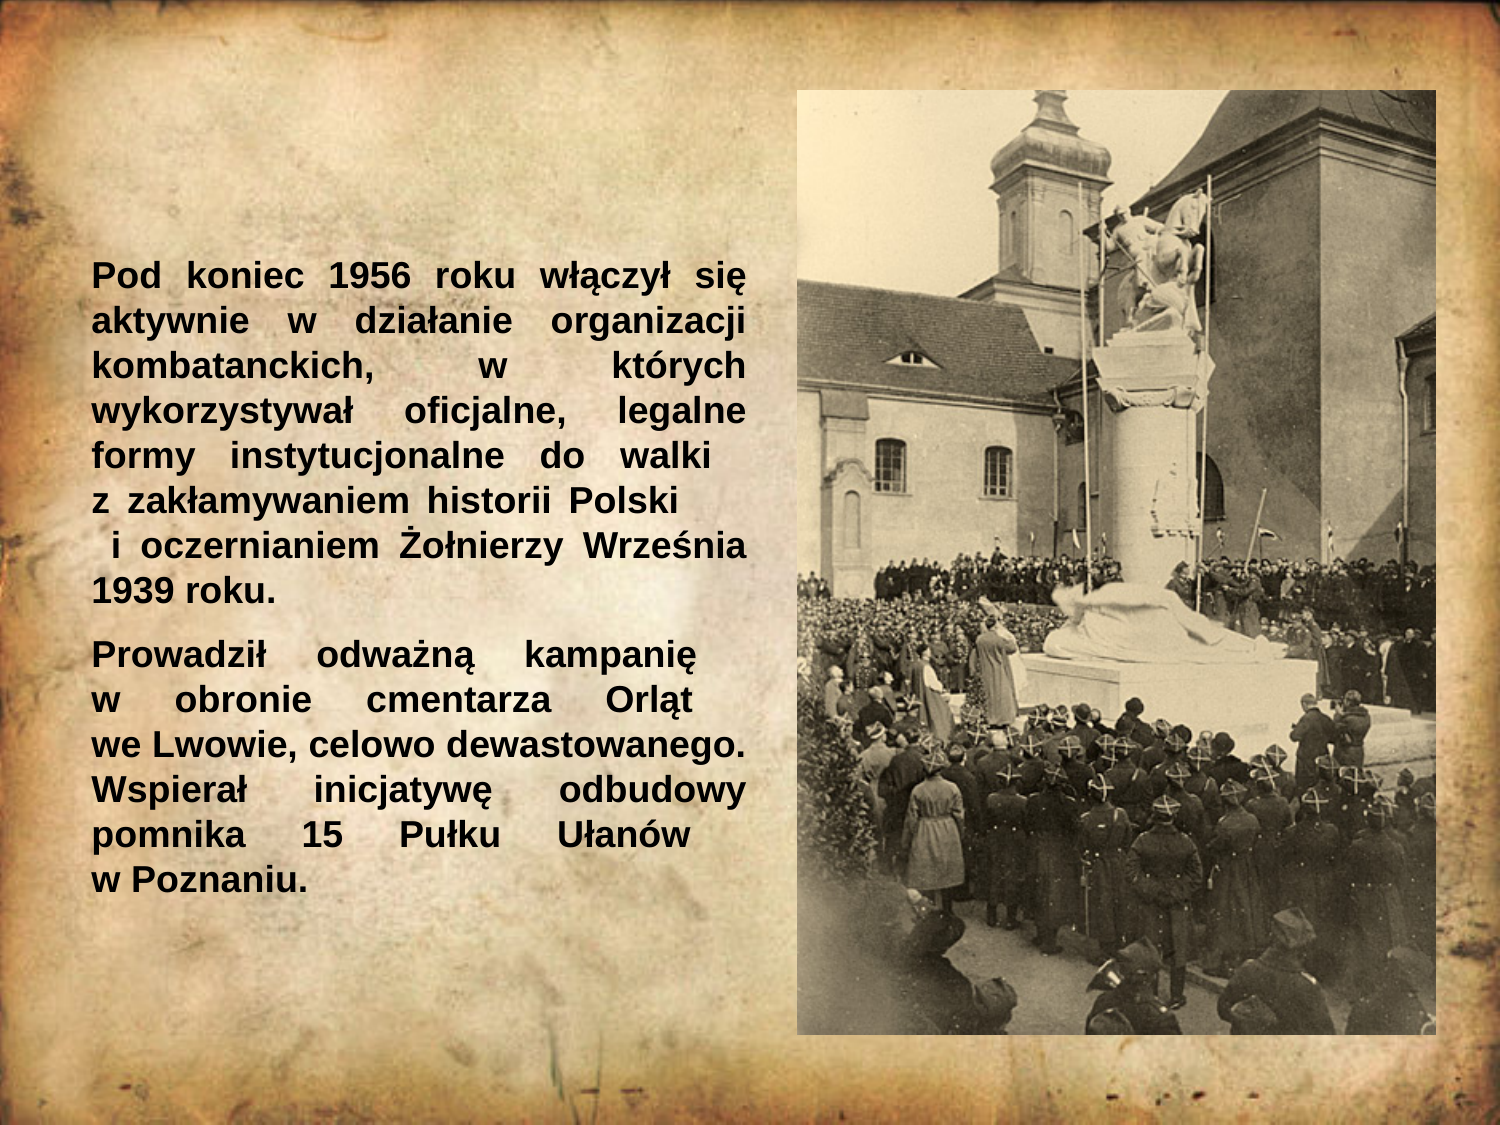

Pod koniec 1956 roku włączył się aktywnie w działanie organizacji kombatanckich, w których wykorzystywał oficjalne, legalne formy instytucjonalne do walki
z zakłamywaniem historii Polski
 i oczernianiem Żołnierzy Września 1939 roku.
Prowadził odważną kampanię
w obronie cmentarza Orląt
we Lwowie, celowo dewastowanego. Wspierał inicjatywę odbudowy pomnika 15 Pułku Ułanów
w Poznaniu.